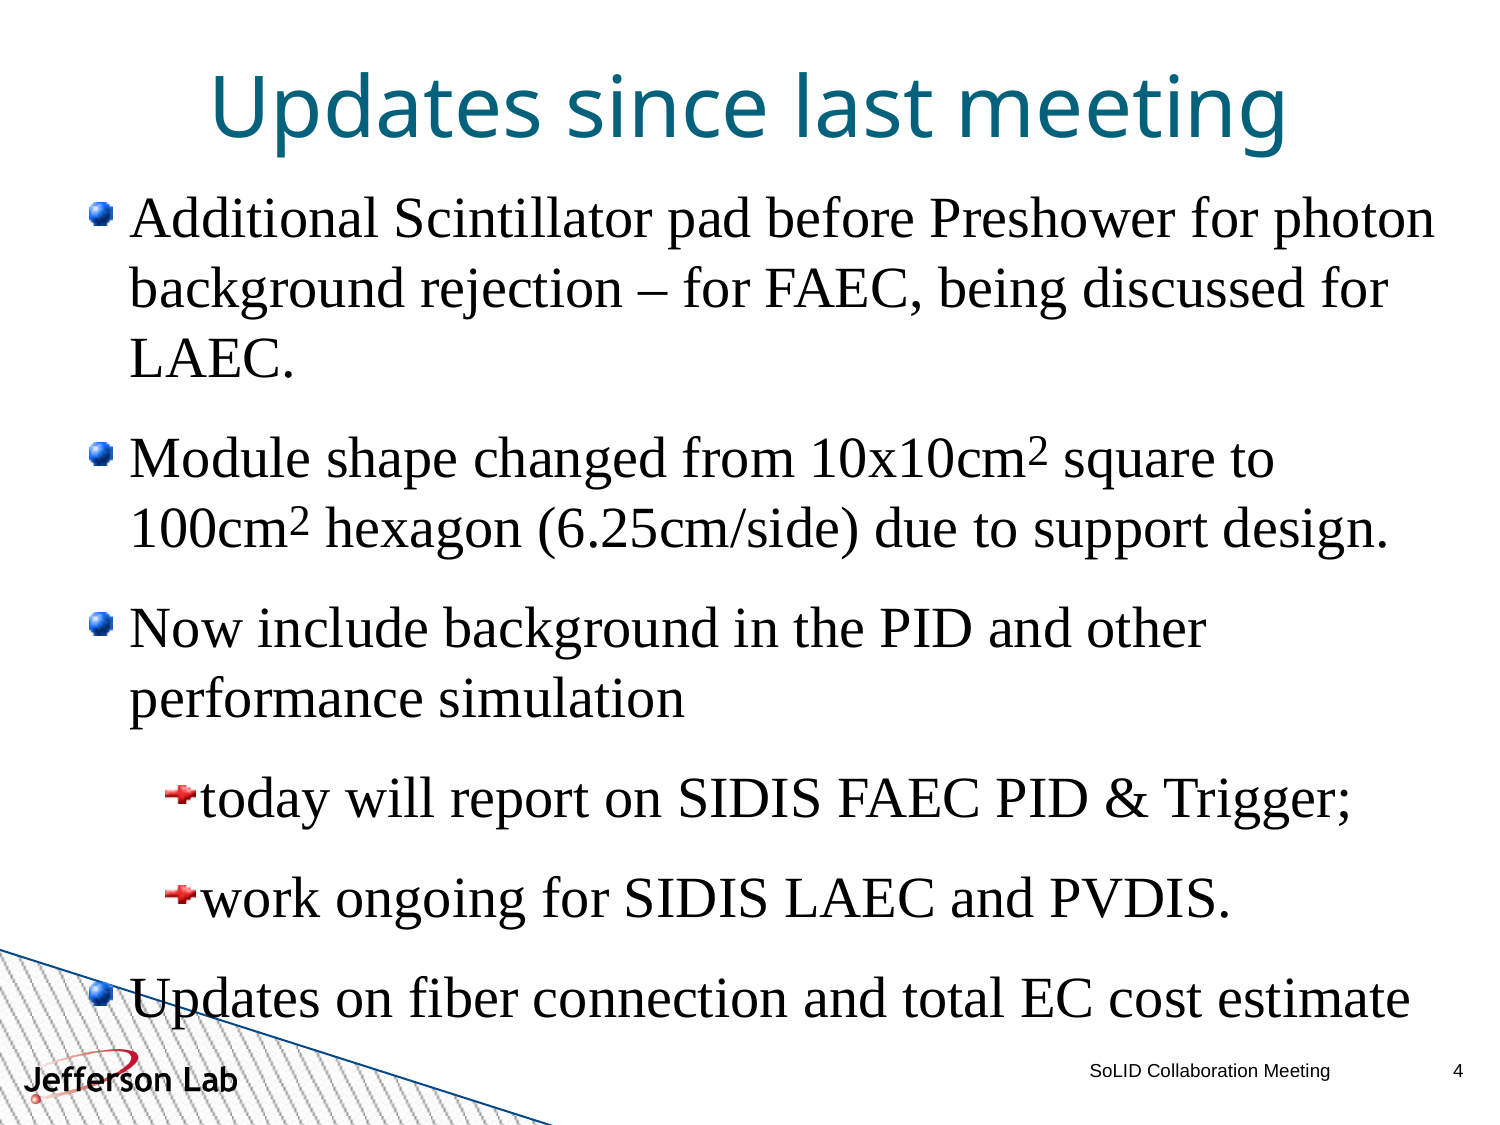

Updates since last meeting
Additional Scintillator pad before Preshower for photon background rejection – for FAEC, being discussed for LAEC.
Module shape changed from 10x10cm2 square to 100cm2 hexagon (6.25cm/side) due to support design.
Now include background in the PID and other performance simulation
today will report on SIDIS FAEC PID & Trigger;
work ongoing for SIDIS LAEC and PVDIS.
Updates on fiber connection and total EC cost estimate
SoLID Collaboration Meeting